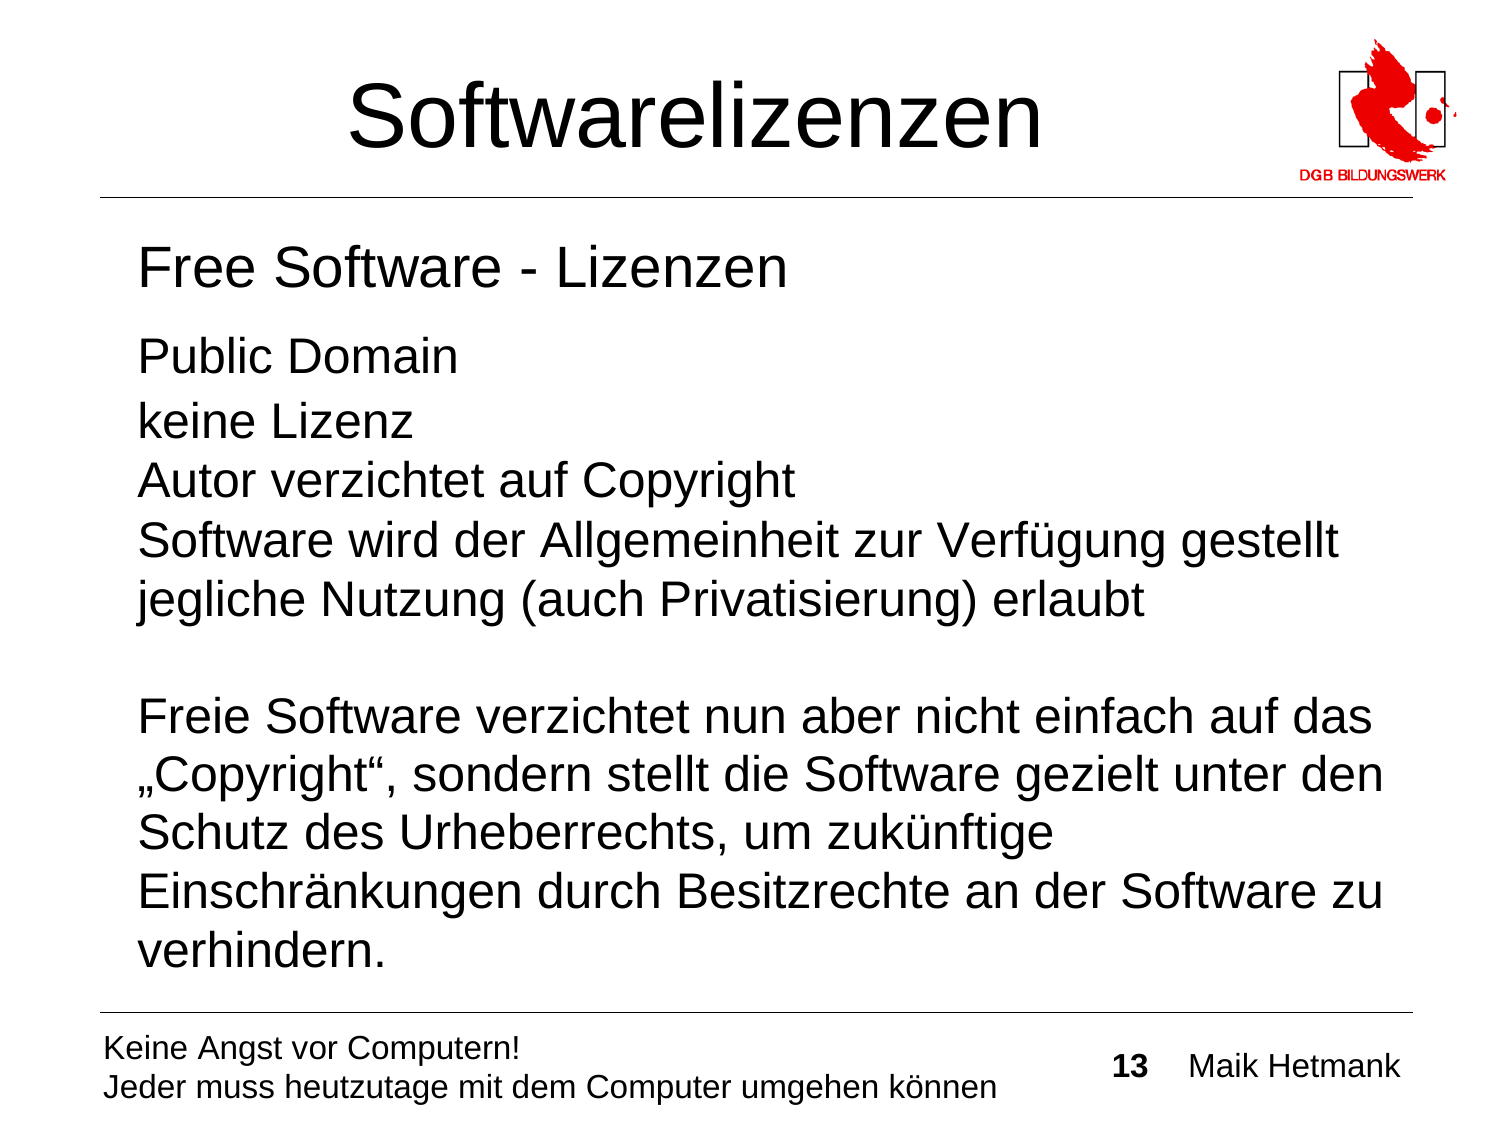

# Softwarelizenzen
Free Software - Lizenzen
Public Domain
keine Lizenz
Autor verzichtet auf Copyright
Software wird der Allgemeinheit zur Verfügung gestellt
jegliche Nutzung (auch Privatisierung) erlaubt
Freie Software verzichtet nun aber nicht einfach auf das „Copyright“, sondern stellt die Software gezielt unter den Schutz des Urheberrechts, um zukünftige Einschränkungen durch Besitzrechte an der Software zu verhindern.